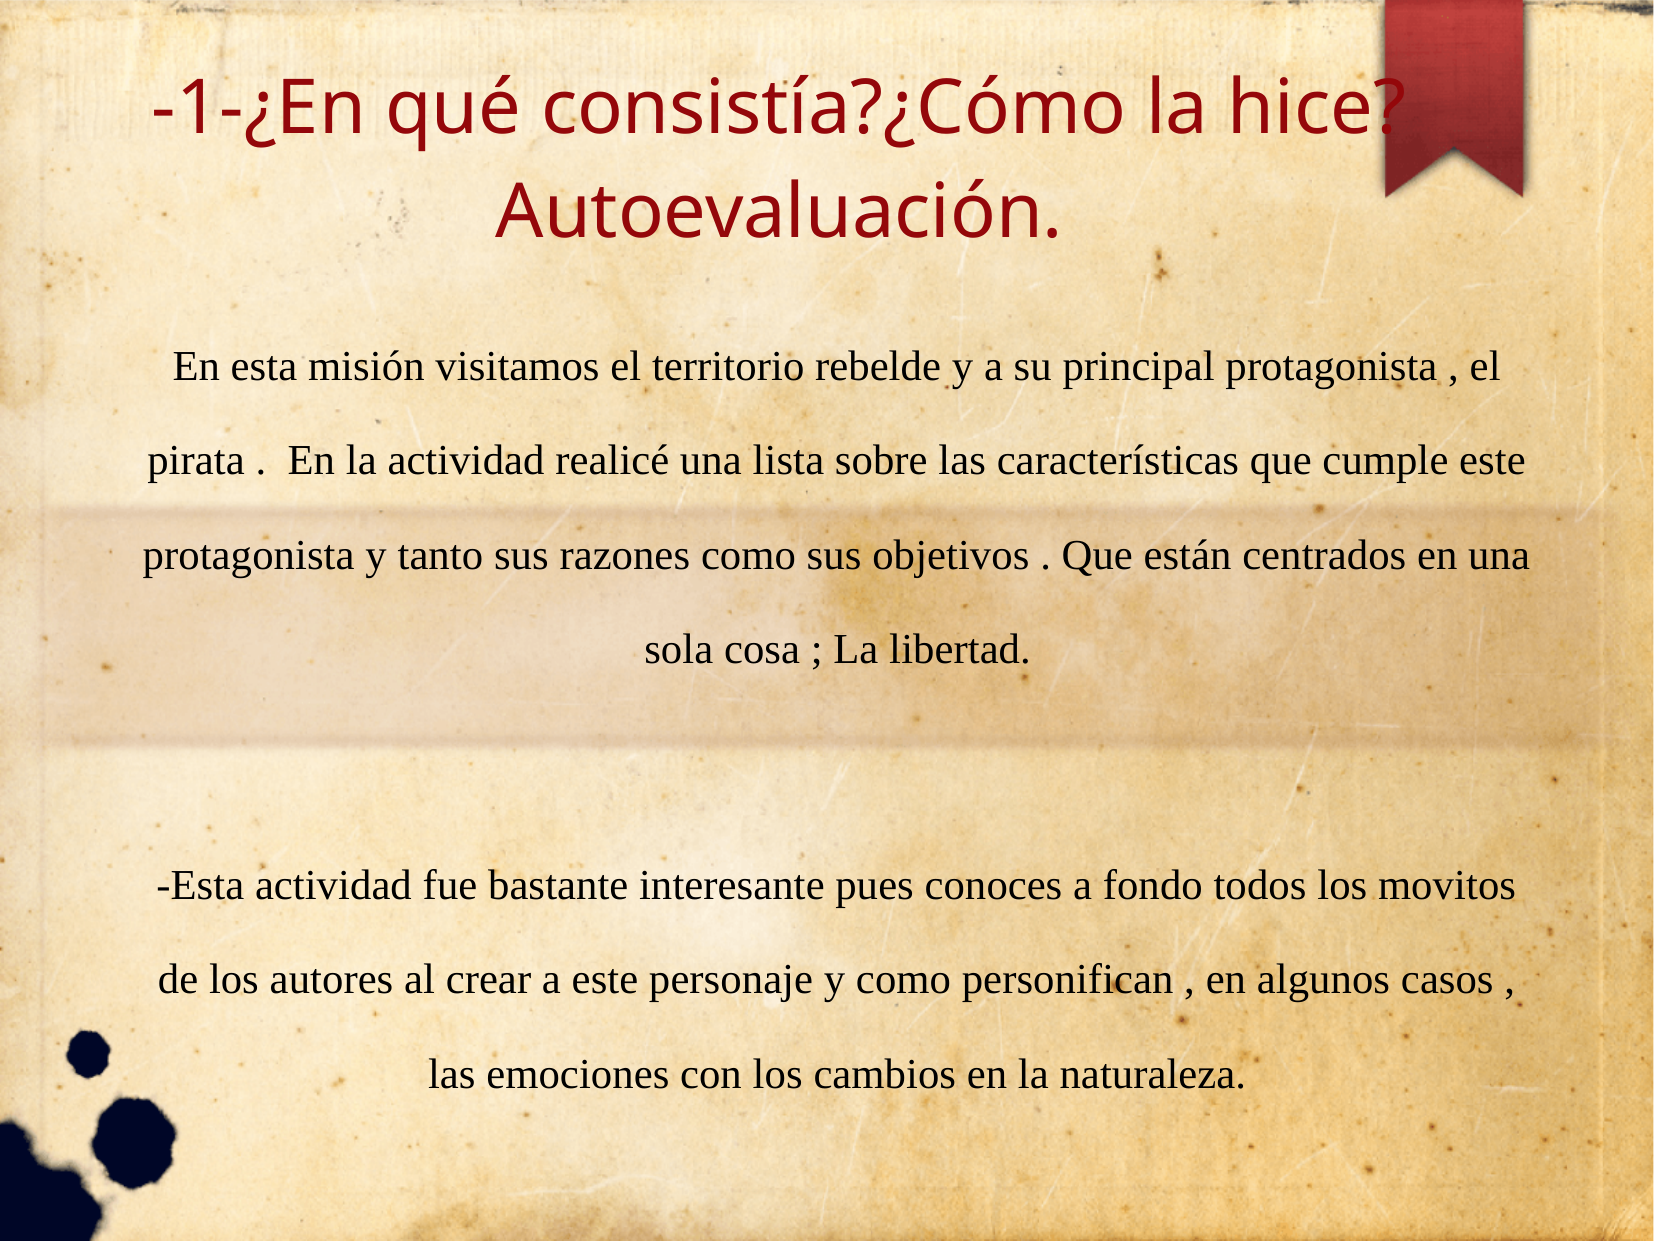

# -1-¿En qué consistía?¿Cómo la hice? Autoevaluación.
En esta misión visitamos el territorio rebelde y a su principal protagonista , el pirata . En la actividad realicé una lista sobre las características que cumple este protagonista y tanto sus razones como sus objetivos . Que están centrados en una sola cosa ; La libertad.
-Esta actividad fue bastante interesante pues conoces a fondo todos los movitos de los autores al crear a este personaje y como personifican , en algunos casos , las emociones con los cambios en la naturaleza.